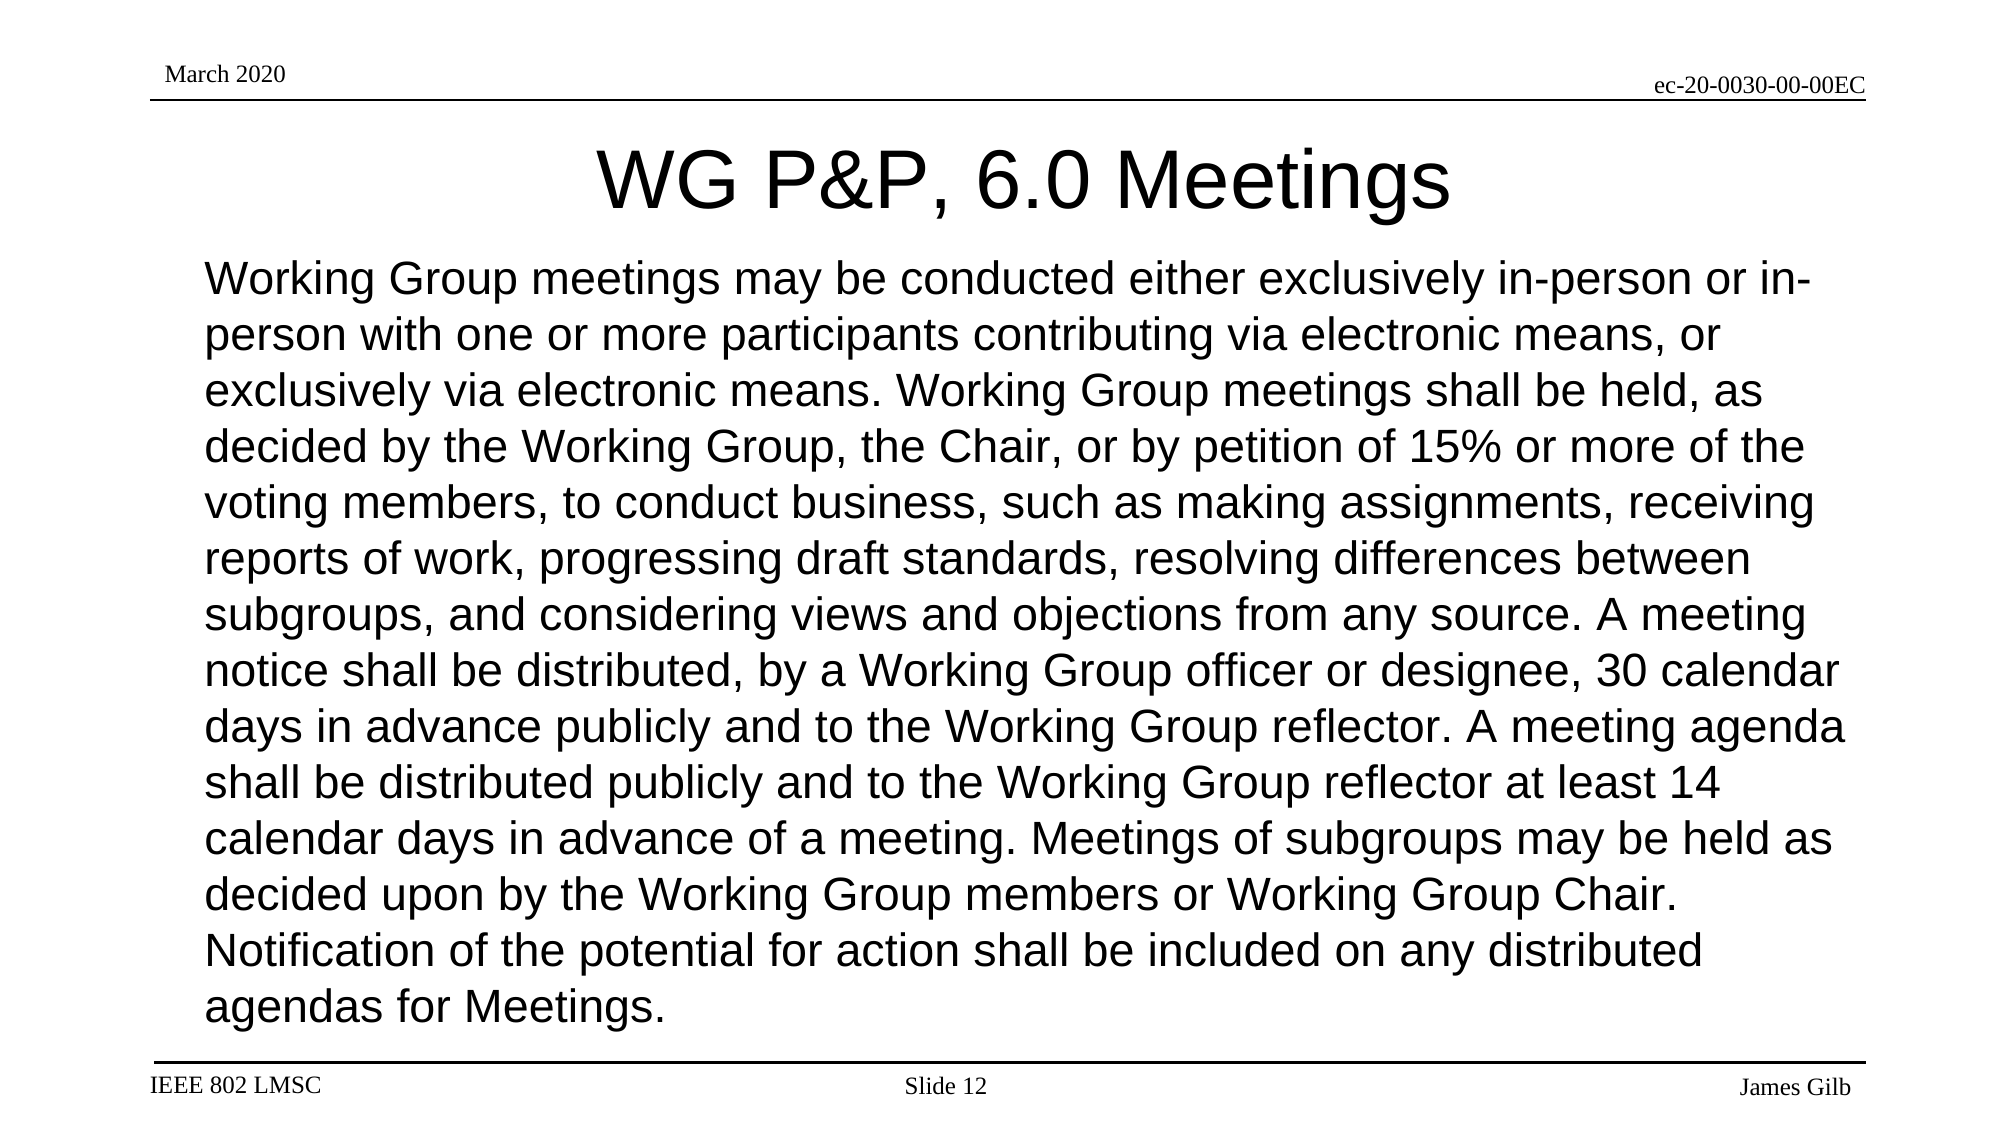

# WG P&P, 6.0 Meetings
Working Group meetings may be conducted either exclusively in-person or in-person with one or more participants contributing via electronic means, or exclusively via electronic means. Working Group meetings shall be held, as decided by the Working Group, the Chair, or by petition of 15% or more of the voting members, to conduct business, such as making assignments, receiving reports of work, progressing draft standards, resolving differences between subgroups, and considering views and objections from any source. A meeting notice shall be distributed, by a Working Group officer or designee, 30 calendar days in advance publicly and to the Working Group reflector. A meeting agenda shall be distributed publicly and to the Working Group reflector at least 14 calendar days in advance of a meeting. Meetings of subgroups may be held as decided upon by the Working Group members or Working Group Chair. Notification of the potential for action shall be included on any distributed agendas for Meetings.
12